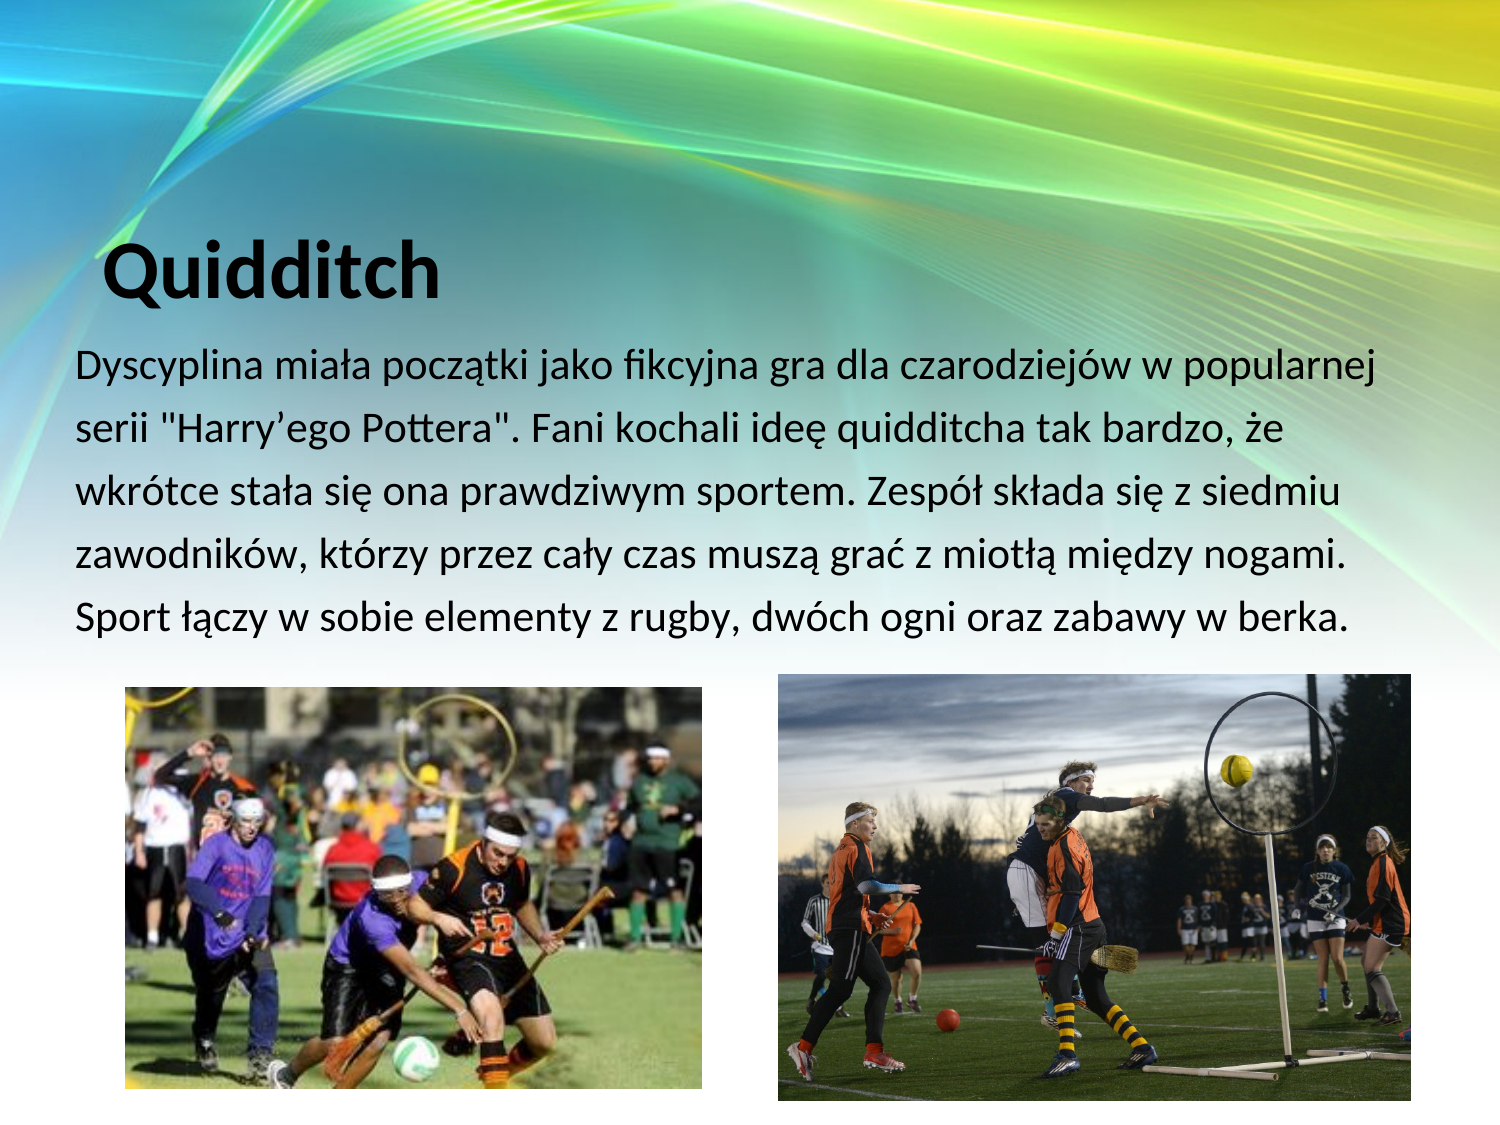

Quidditch
Dyscyplina miała początki jako fikcyjna gra dla czarodziejów w popularnej serii "Harry’ego Pottera". Fani kochali ideę quidditcha tak bardzo, że wkrótce stała się ona prawdziwym sportem. Zespół składa się z siedmiu zawodników, którzy przez cały czas muszą grać z miotłą między nogami. Sport łączy w sobie elementy z rugby, dwóch ogni oraz zabawy w berka.